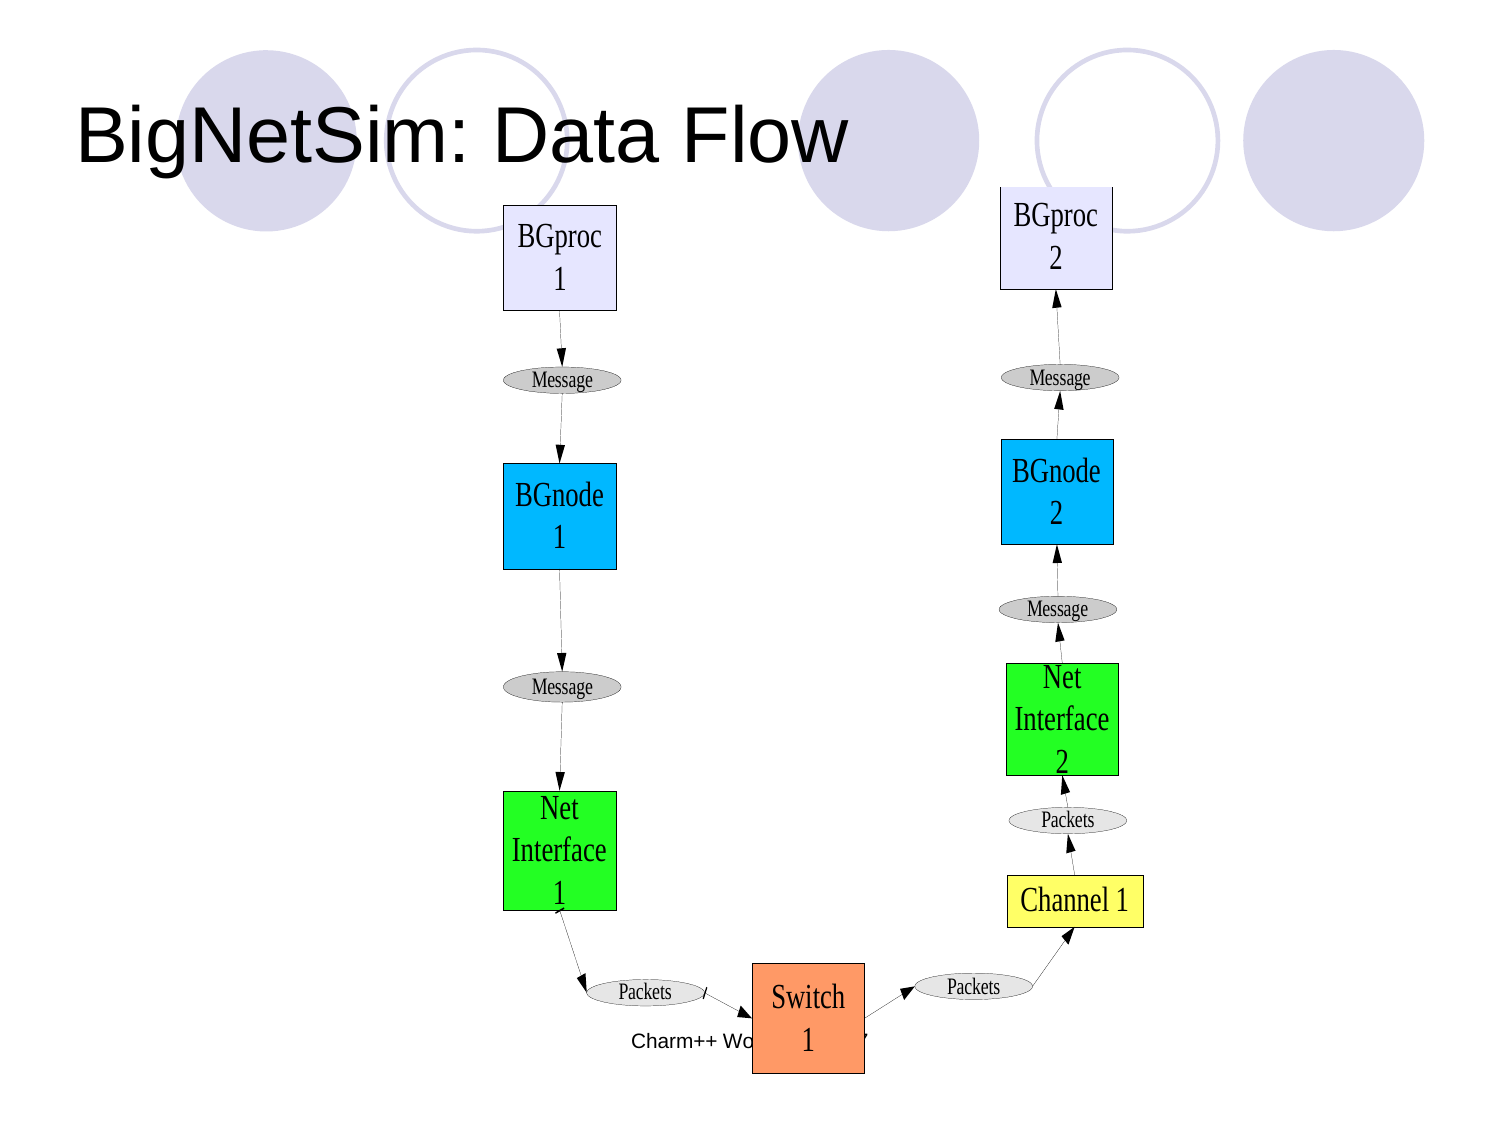

# BigNetSim: Data Flow
Charm++ Workshop 2007